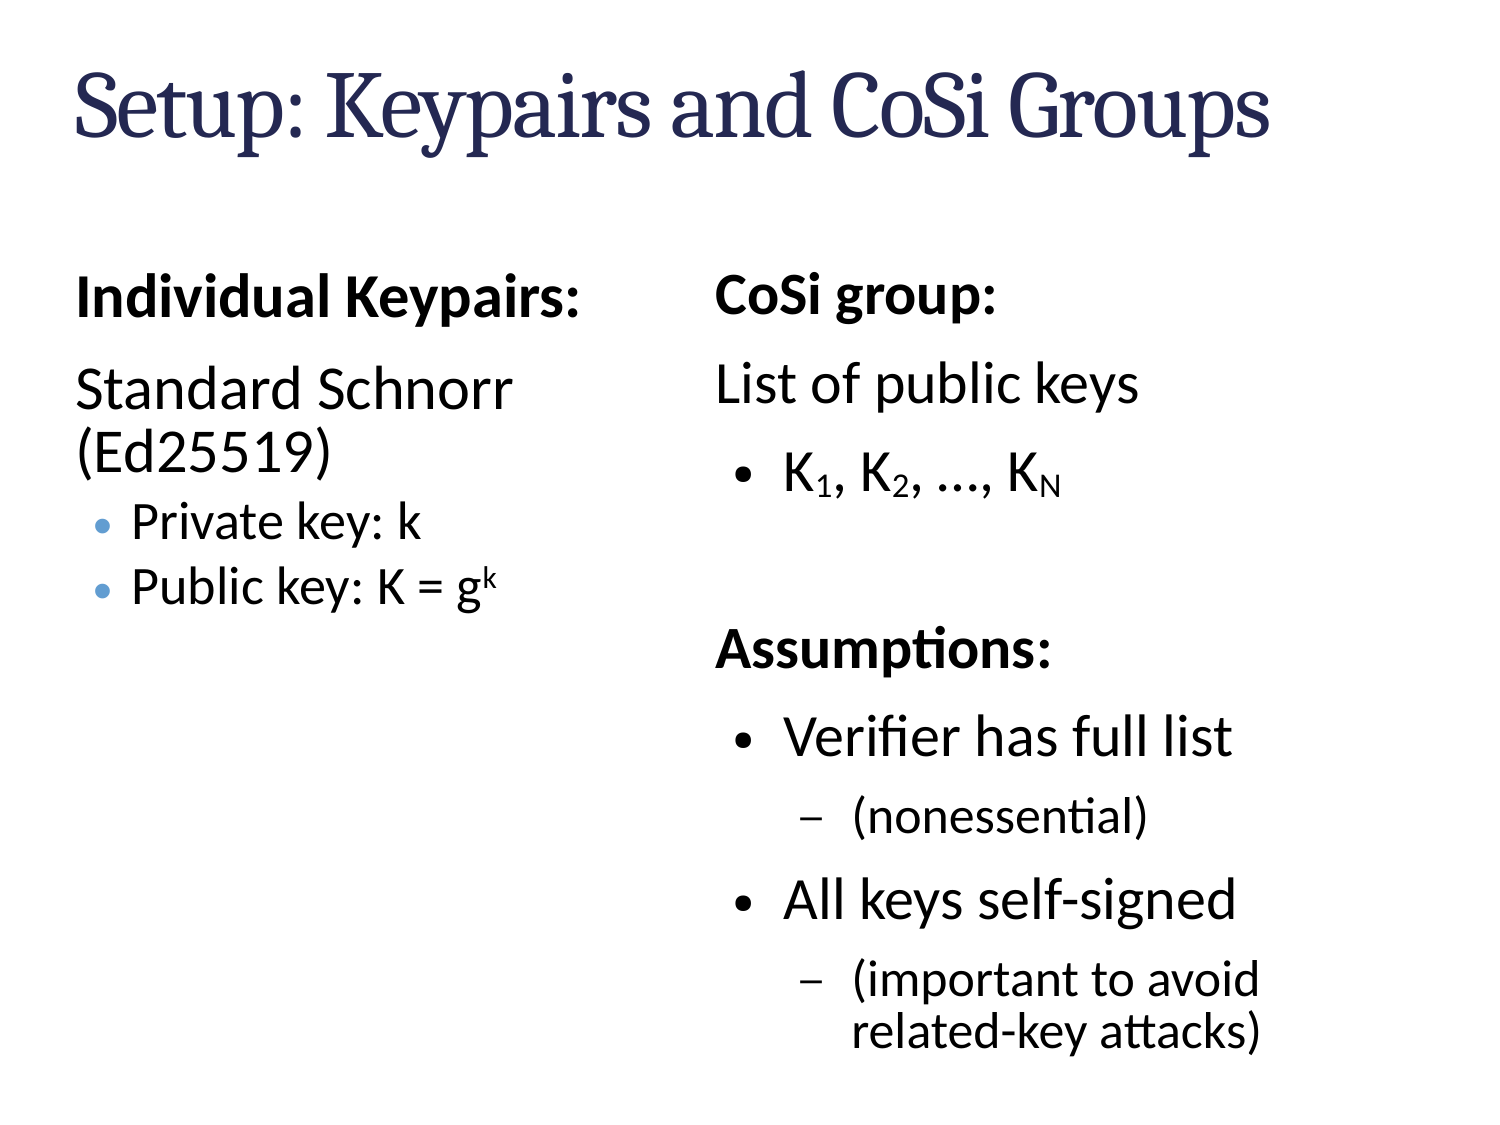

# Setup: Keypairs and CoSi Groups
Individual Keypairs:
Standard Schnorr
(Ed25519)
Private key: k
Public key: K = gk
CoSi group:
List of public keys
K1, K2, …, KN
Assumptions:
Verifier has full list
(nonessential)
All keys self-signed
(important to avoid related-key attacks)